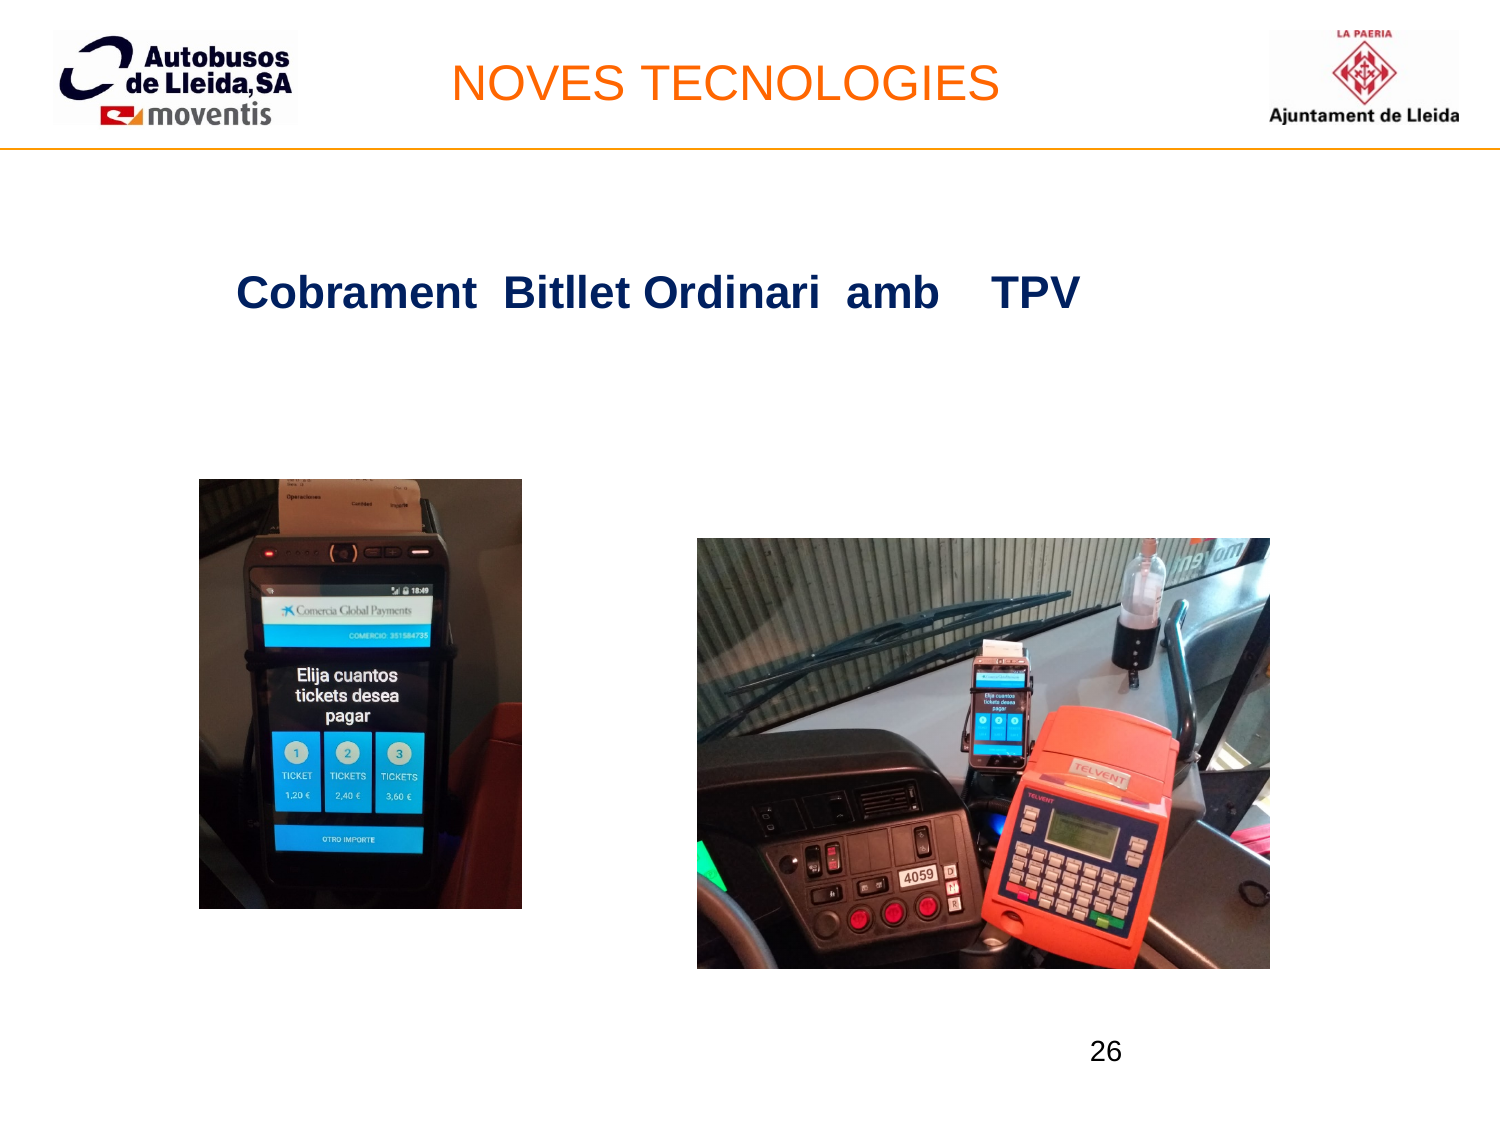

NOVES TECNOLOGIES
 Cobrament Bitllet Ordinari amb TPV